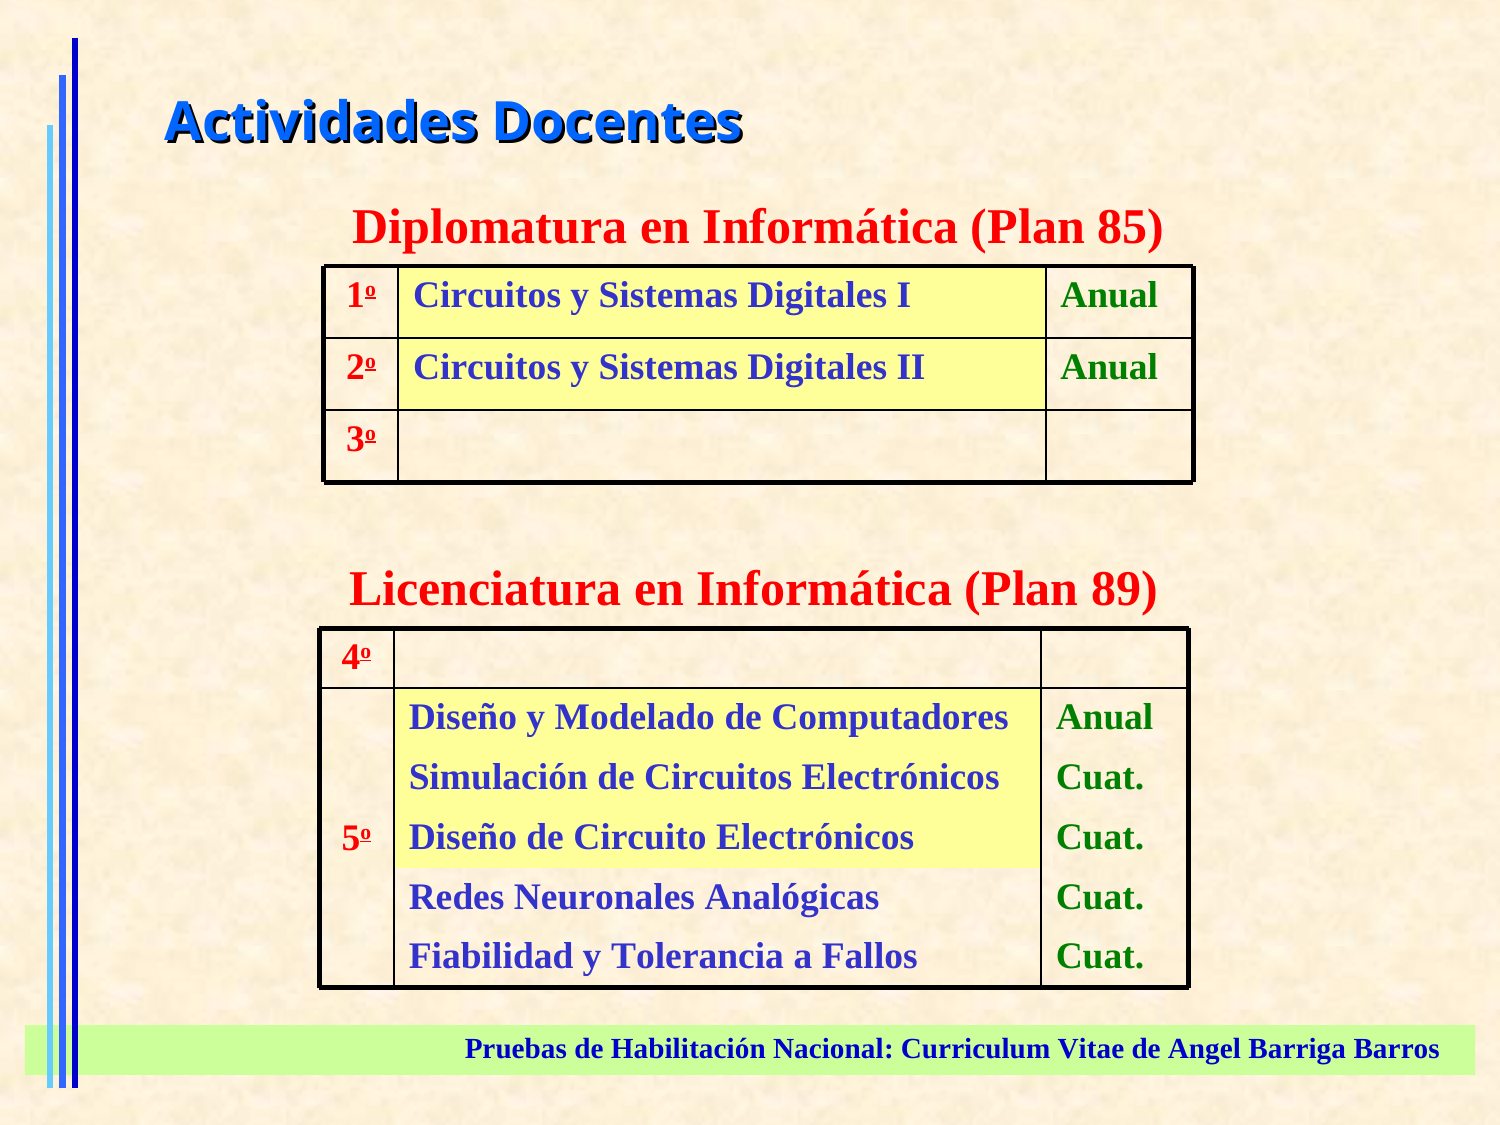

Actividades Docentes
Diplomatura en Informática (Plan 85)
1o
Circuitos y Sistemas Digitales I
Anual
2o
Circuitos y Sistemas Digitales II
Anual
3o
Licenciatura en Informática (Plan 89)
4o
5o
Diseño y Modelado de Computadores
Anual
Simulación de Circuitos Electrónicos
Cuat.
Diseño de Circuito Electrónicos
Cuat.
Redes Neuronales Analógicas
Cuat.
Fiabilidad y Tolerancia a Fallos
Cuat.